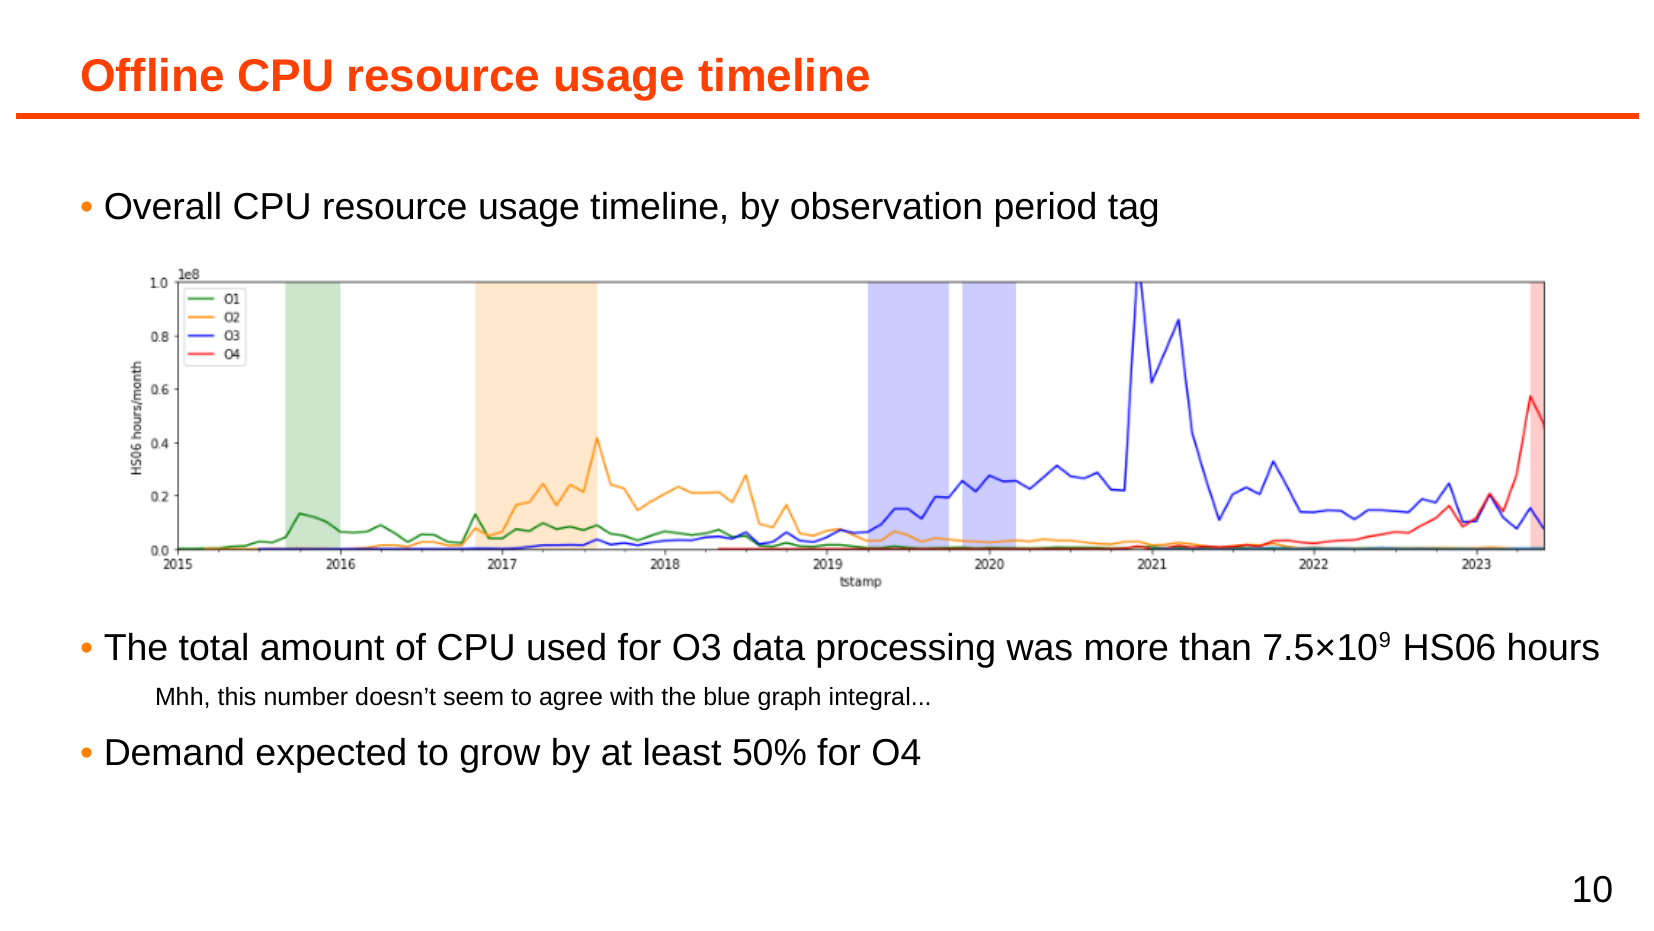

Offline CPU resource usage timeline
• Overall CPU resource usage timeline, by observation period tag
• The total amount of CPU used for O3 data processing was more than 7.5×109 HS06 hours
	Mhh, this number doesn’t seem to agree with the blue graph integral...
• Demand expected to grow by at least 50% for O4
10